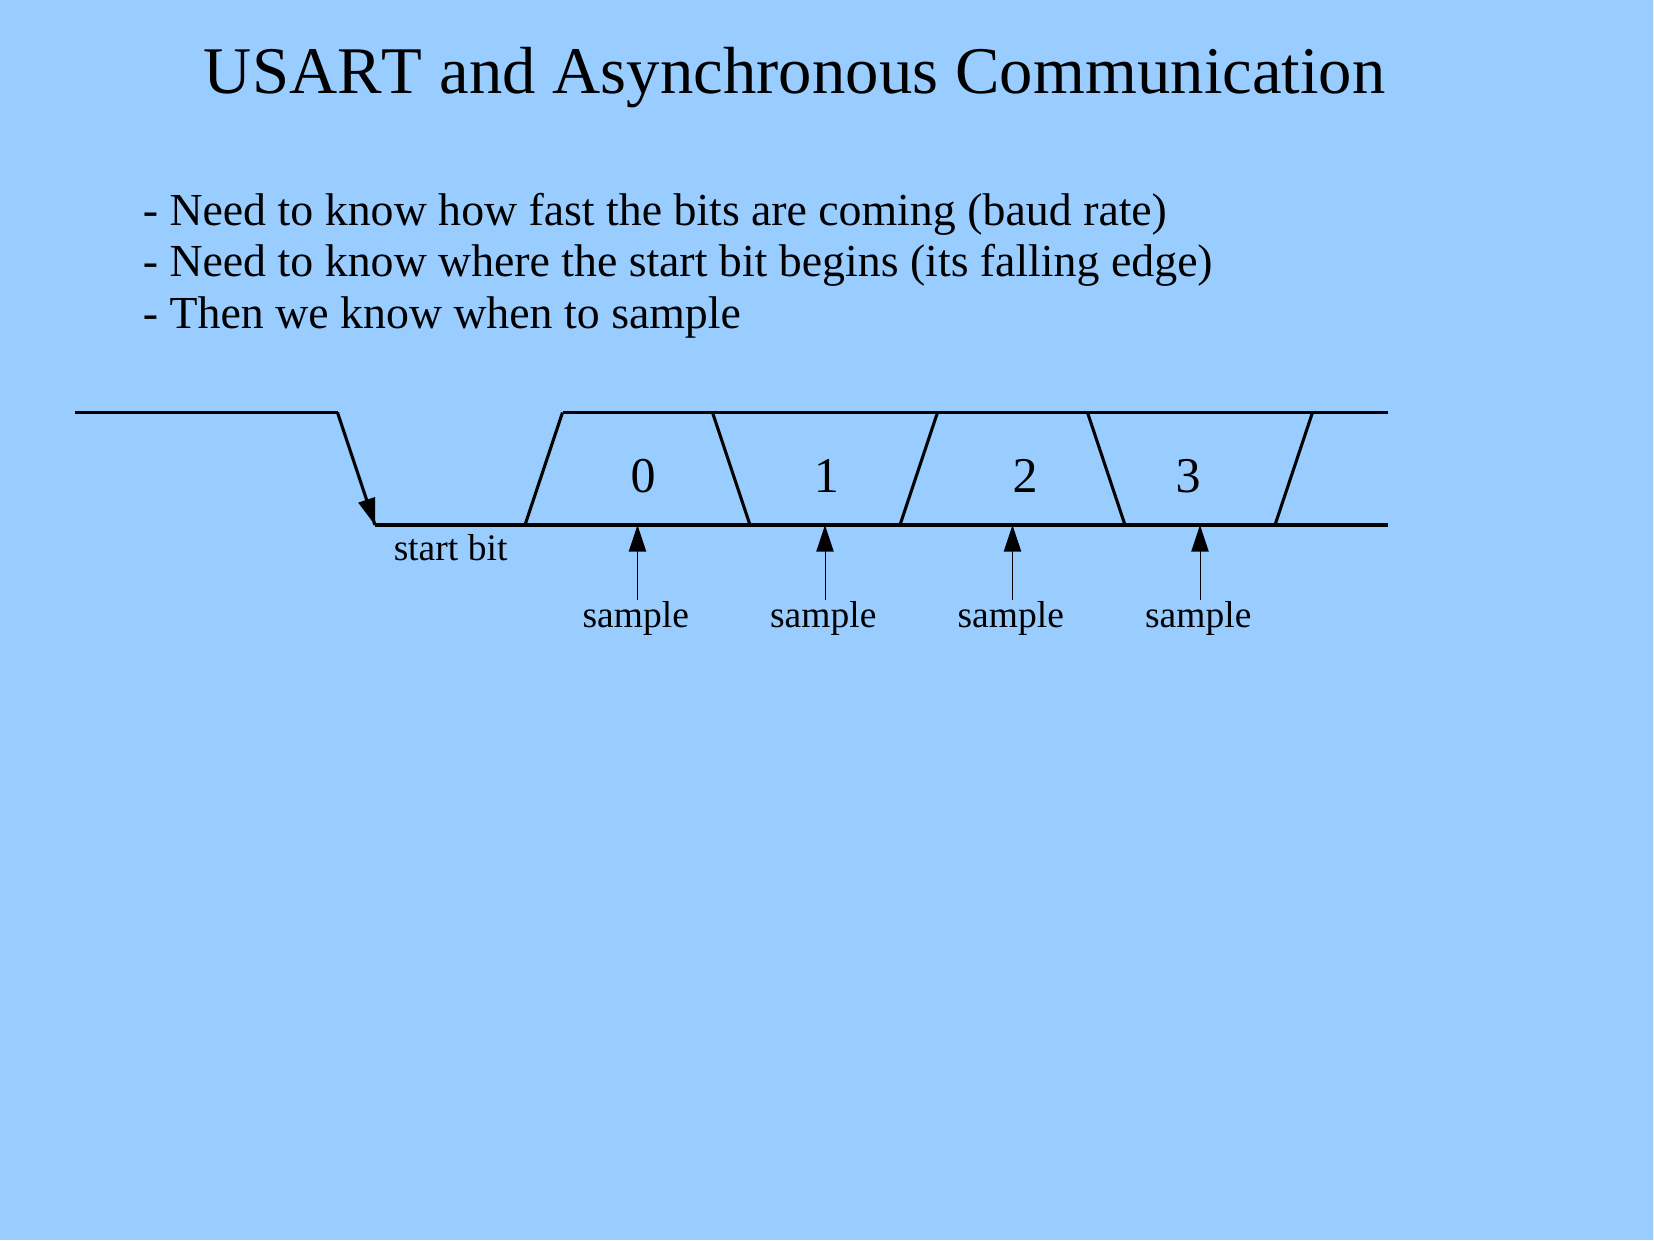

USART and Asynchronous Communication
- Need to know how fast the bits are coming (baud rate)
- Need to know where the start bit begins (its falling edge)
- Then we know when to sample
0
1
2
3
start bit
sample
sample
sample
sample